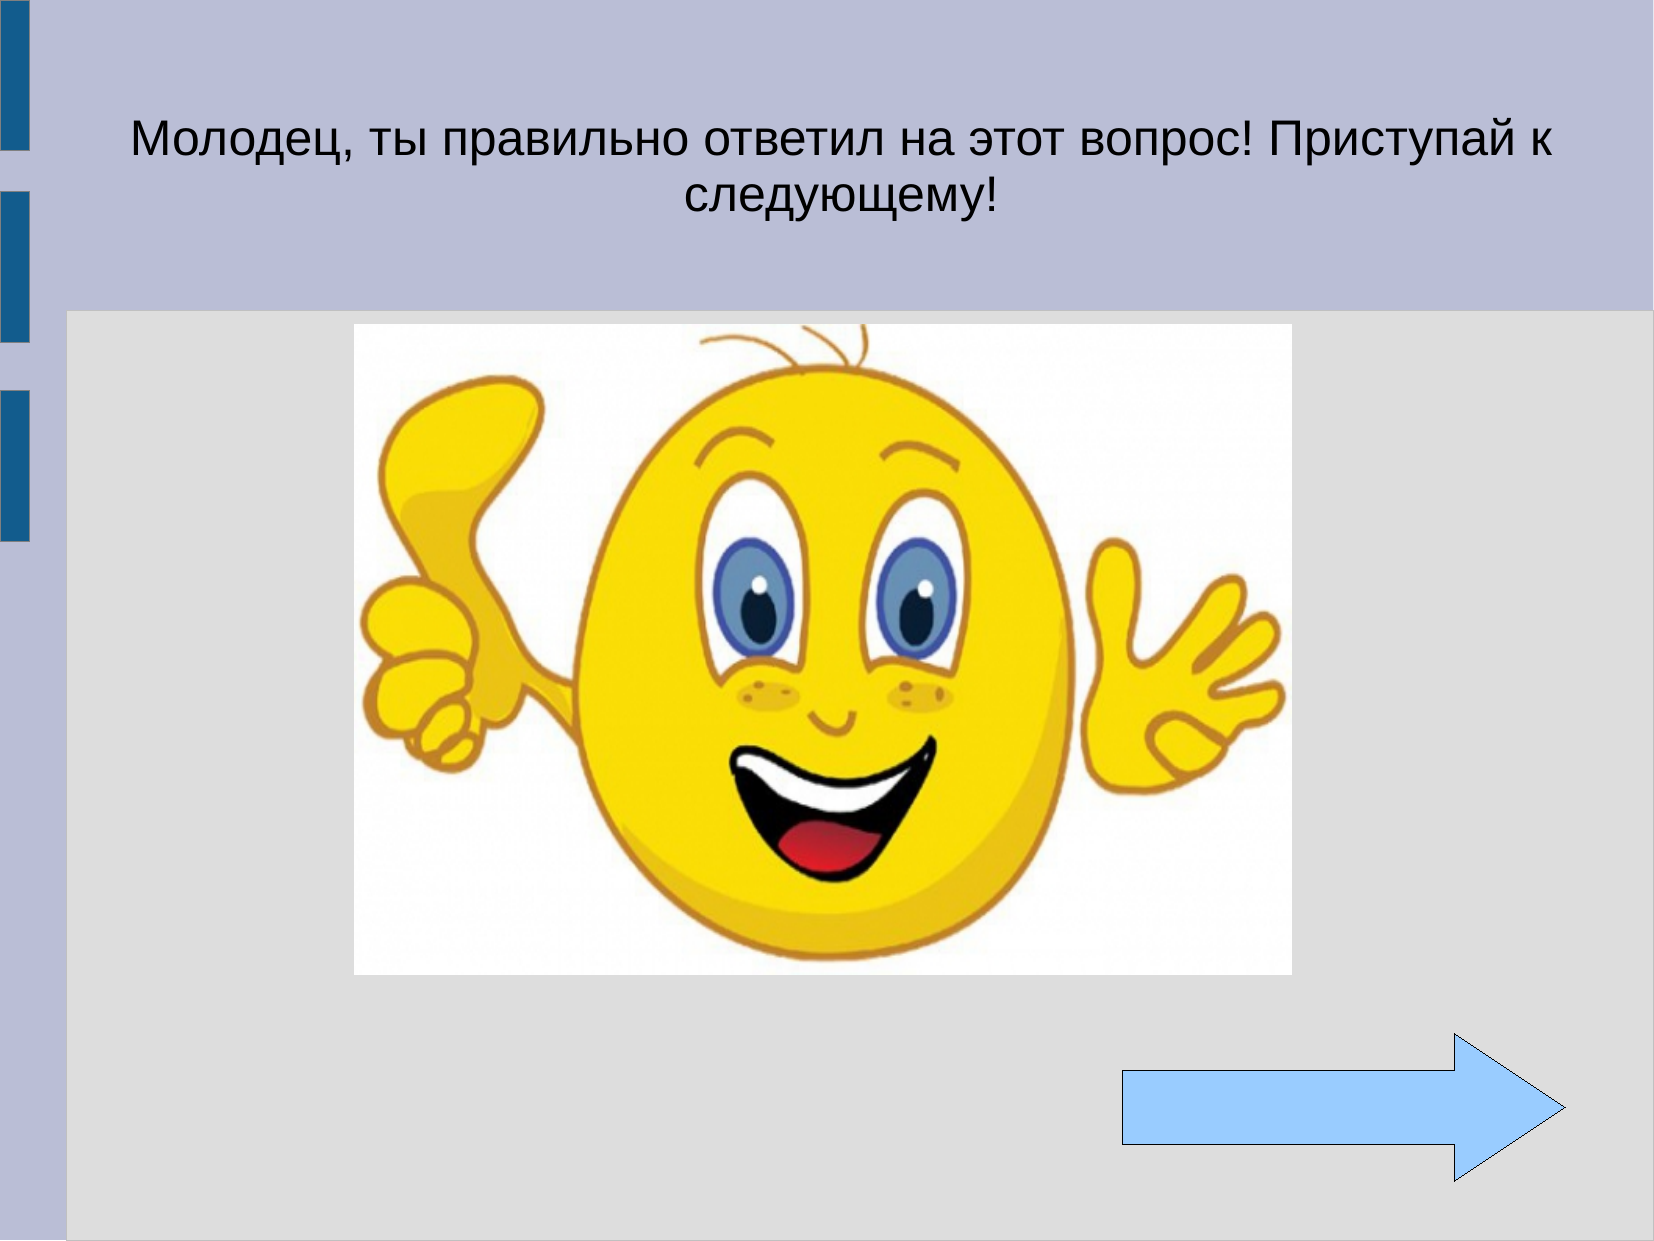

Молодец, ты правильно ответил на этот вопрос! Приступай к следующему!